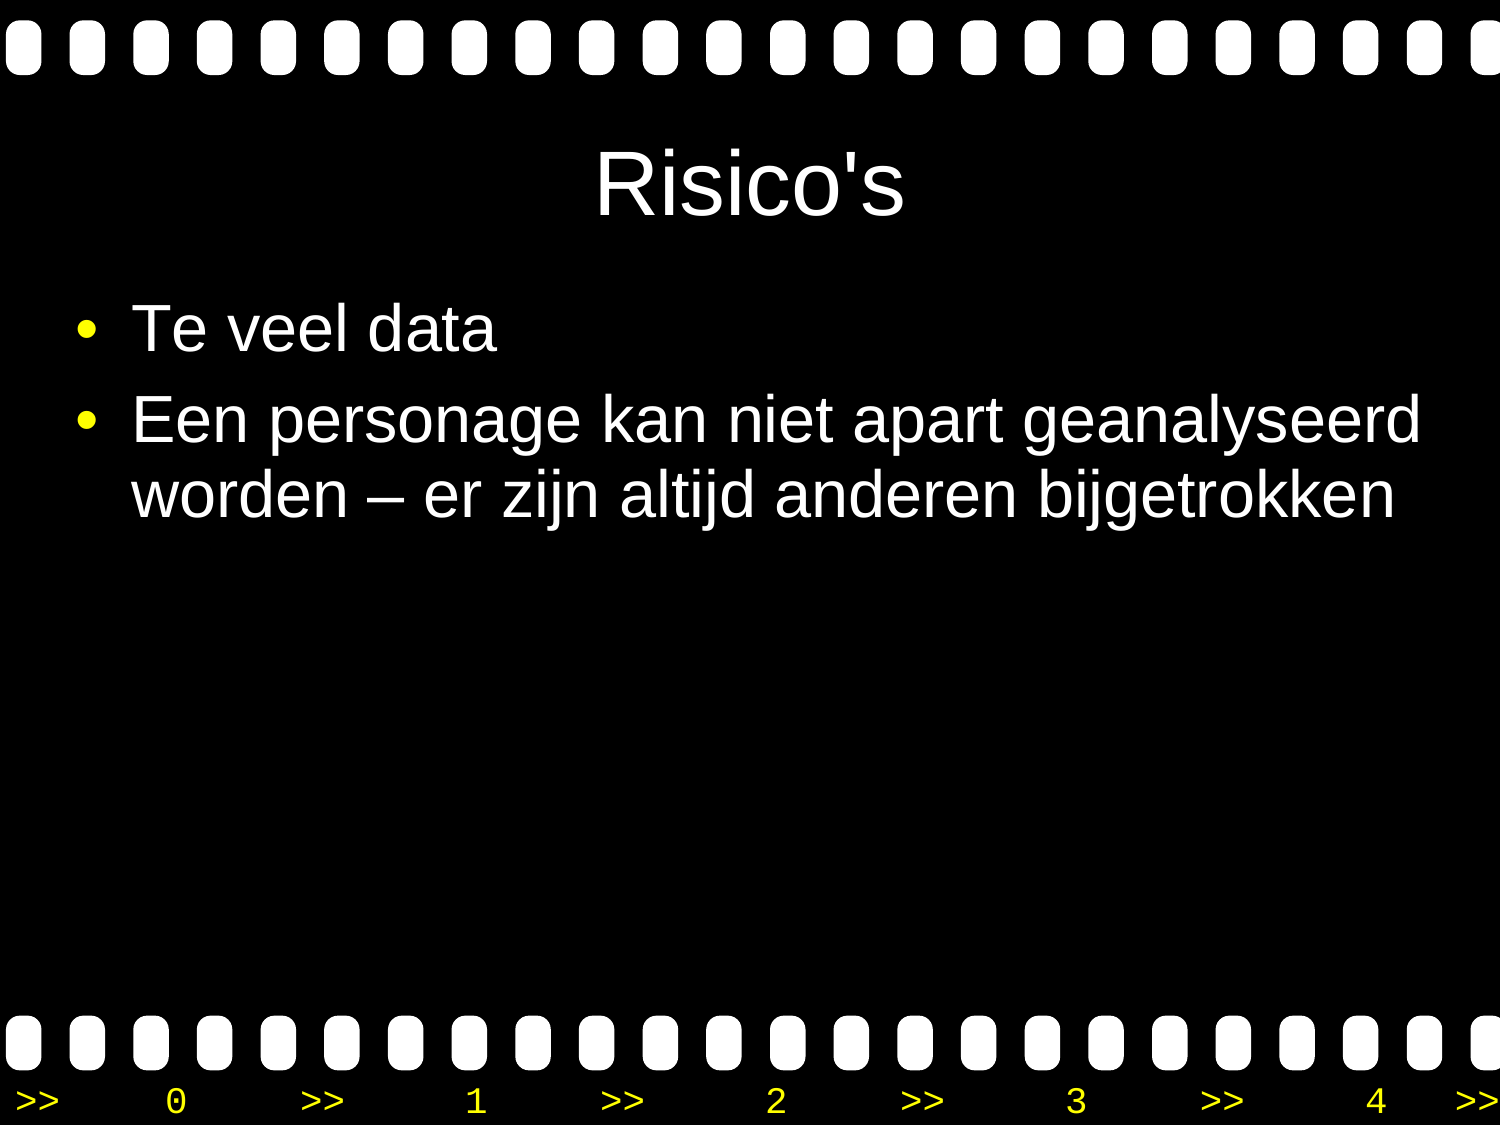

# Risico's
Te veel data
Een personage kan niet apart geanalyseerd worden – er zijn altijd anderen bijgetrokken